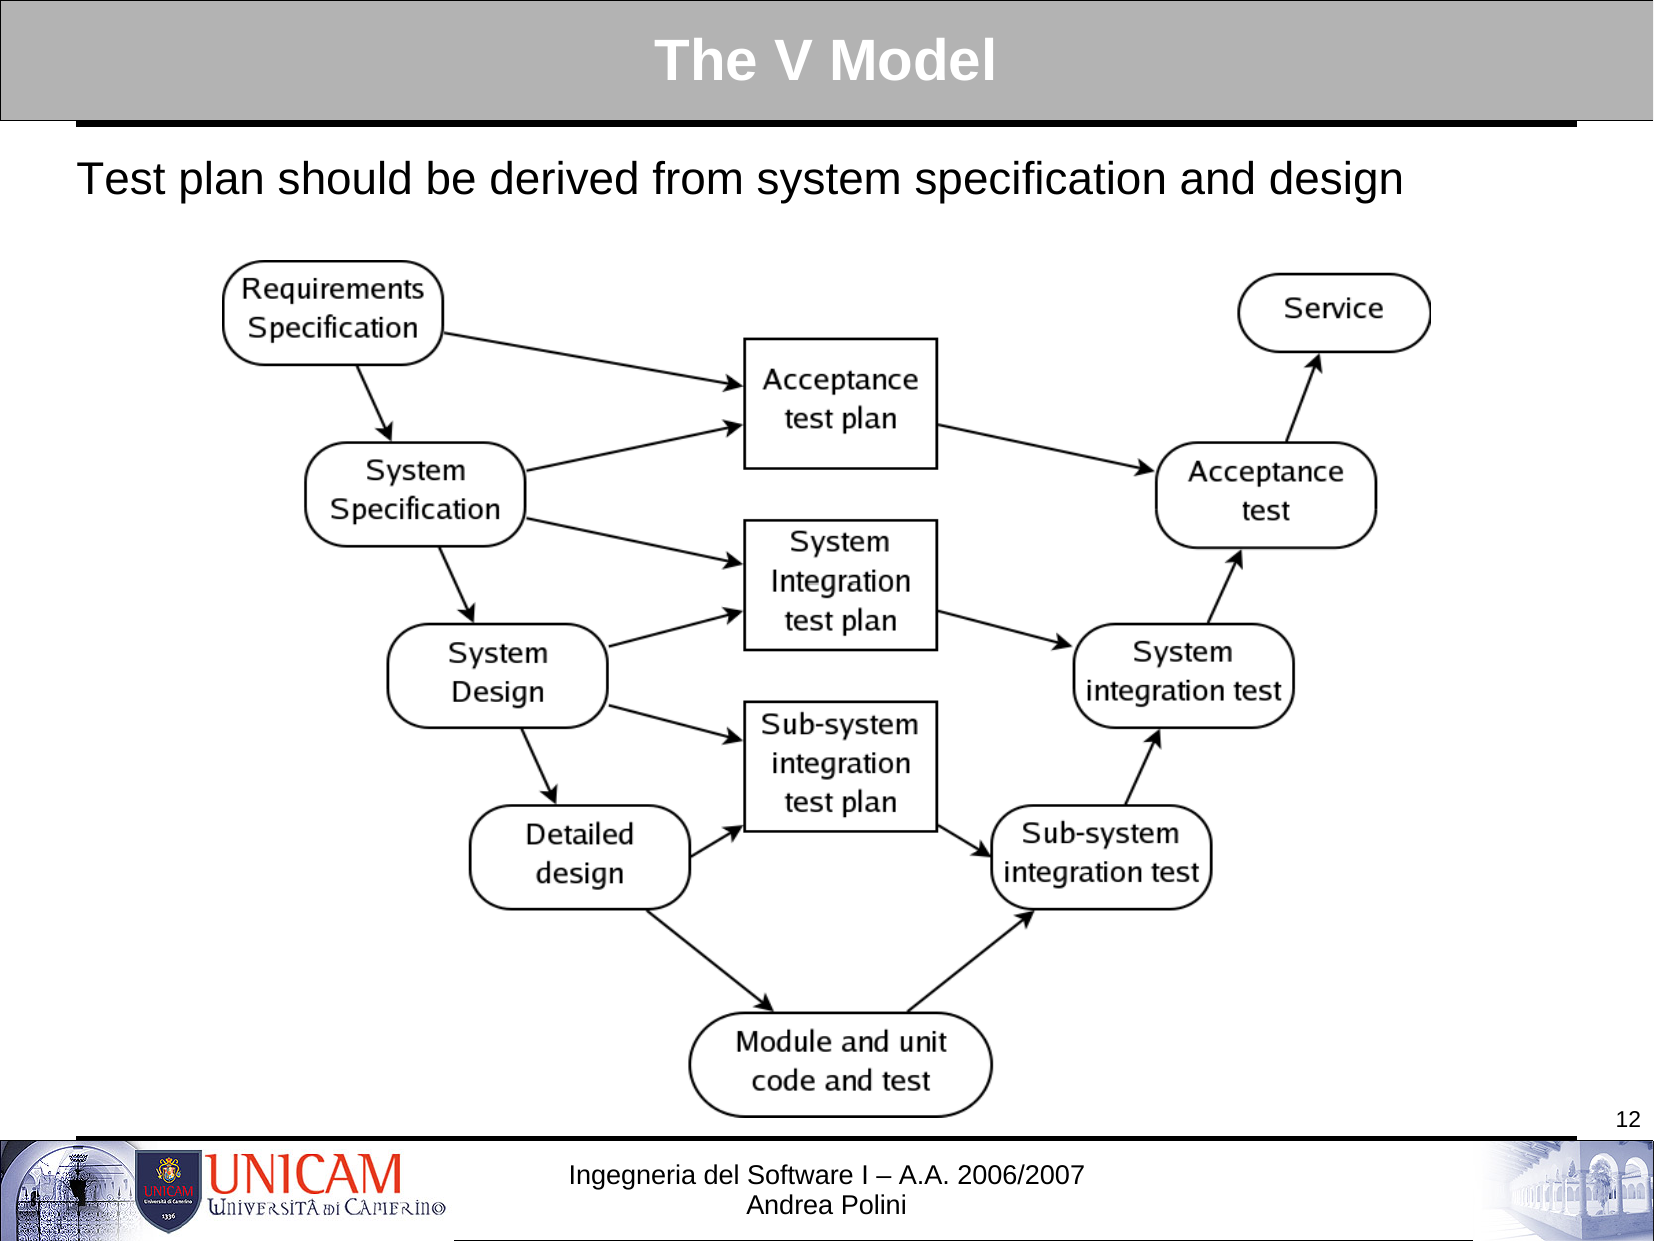

# The V Model
Test plan should be derived from system specification and design
12